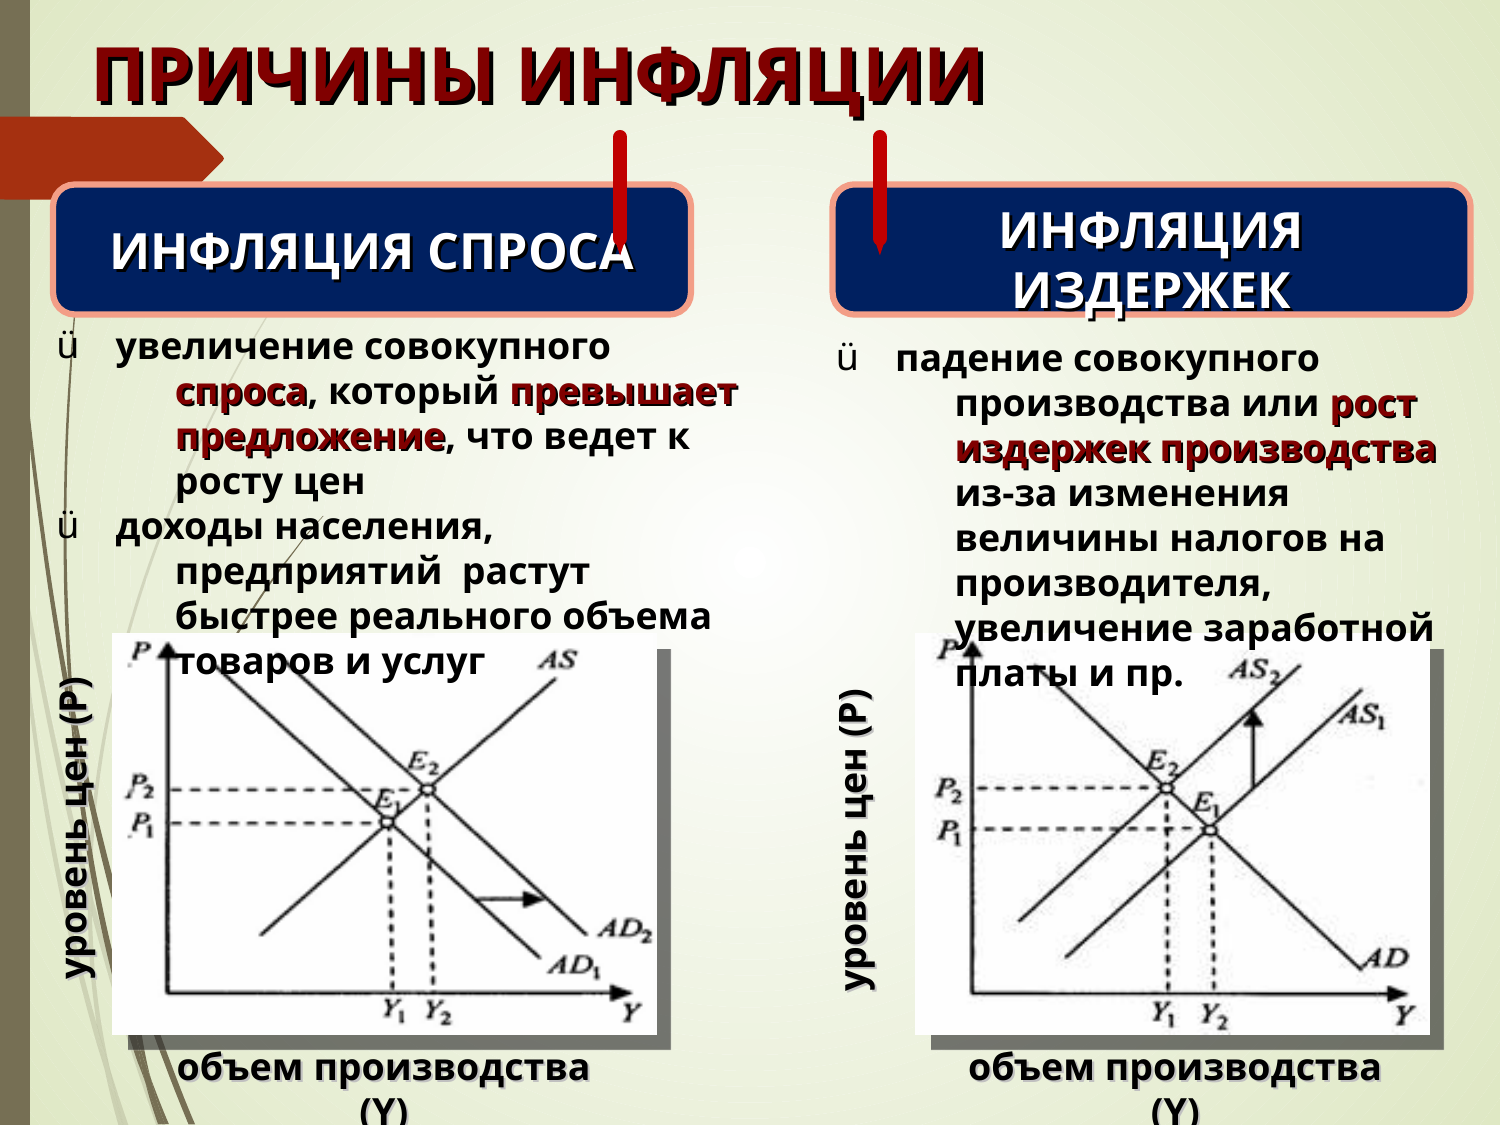

# ПРИЧИНЫ ИНФЛЯЦИИ
ИНФЛЯЦИЯ СПРОСА
ИНФЛЯЦИЯ ИЗДЕРЖЕК
увеличение совокупного спроса, который превышает предложение, что ведет к росту цен
доходы населения, предприятий растут быстрее реального объема товаров и услуг
падение совокупного производства или рост издержек производства из-за изменения величины налогов на производителя, увеличение заработной платы и пр.
уровень цен (P)
уровень цен (P)
объем производства (Y)
объем производства (Y)